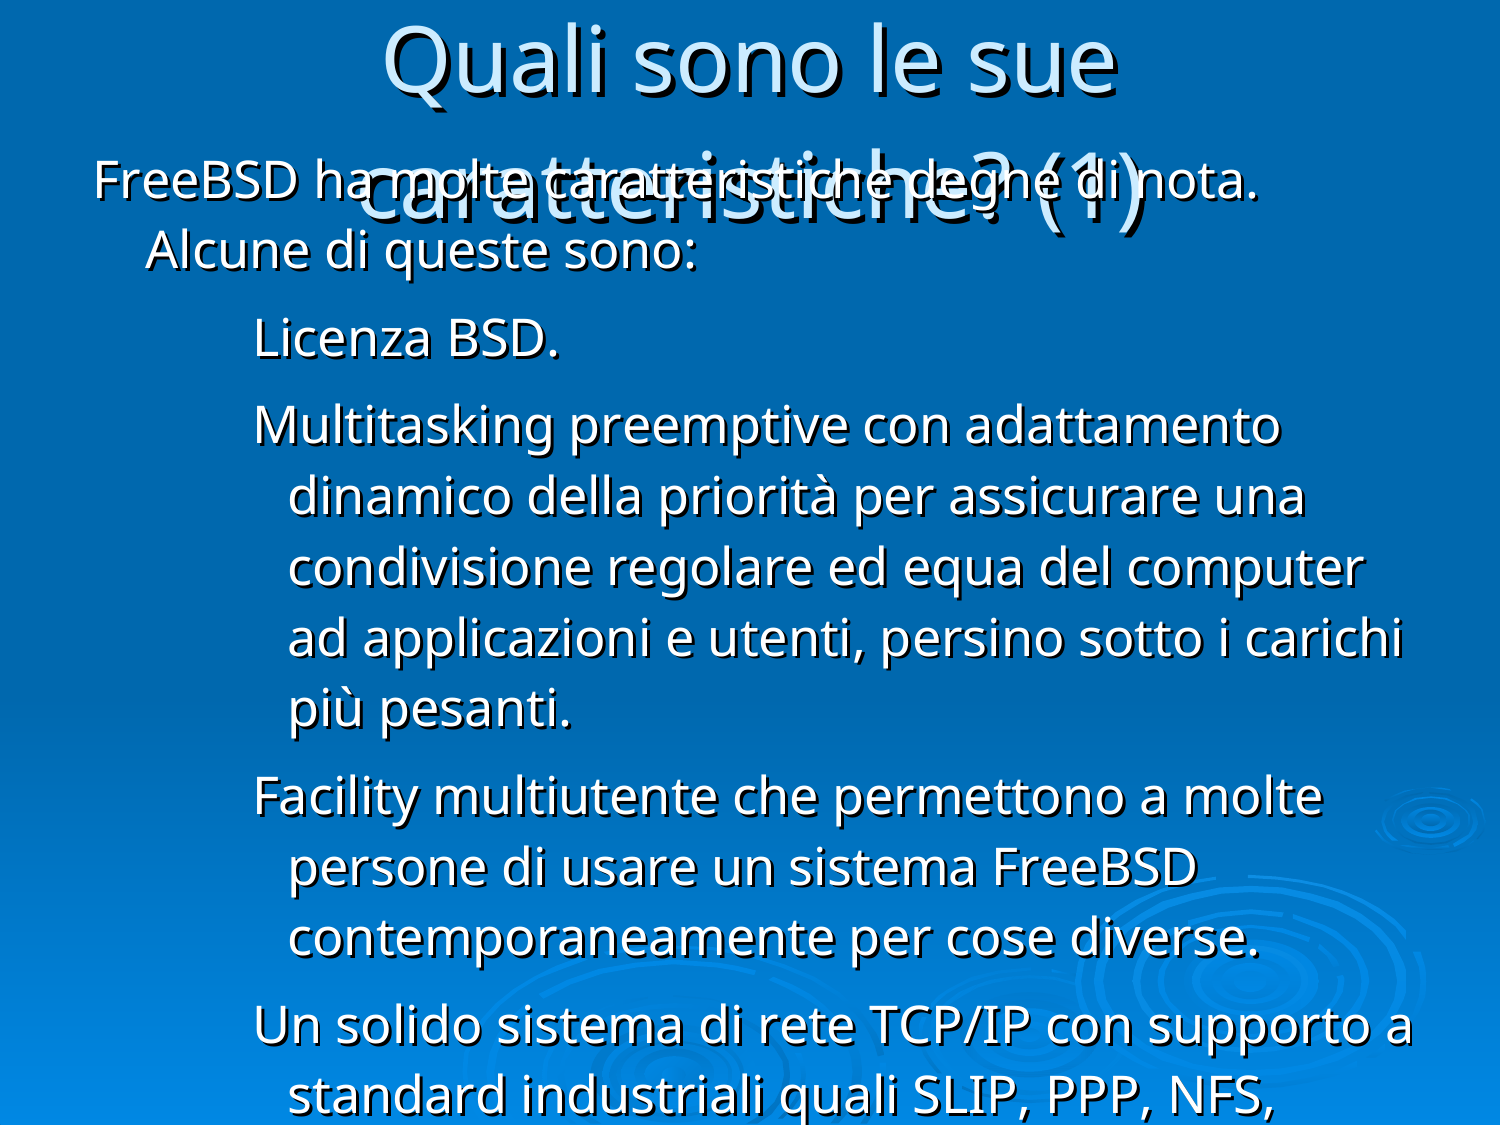

# Quali sono le sue caratteristiche? (1)
FreeBSD ha molte caratteristiche degne di nota. Alcune di queste sono:
Licenza BSD.
Multitasking preemptive con adattamento dinamico della priorità per assicurare una condivisione regolare ed equa del computer ad applicazioni e utenti, persino sotto i carichi più pesanti.
Facility multiutente che permettono a molte persone di usare un sistema FreeBSD contemporaneamente per cose diverse.
Un solido sistema di rete TCP/IP con supporto a standard industriali quali SLIP, PPP, NFS, DHCP e NIS.